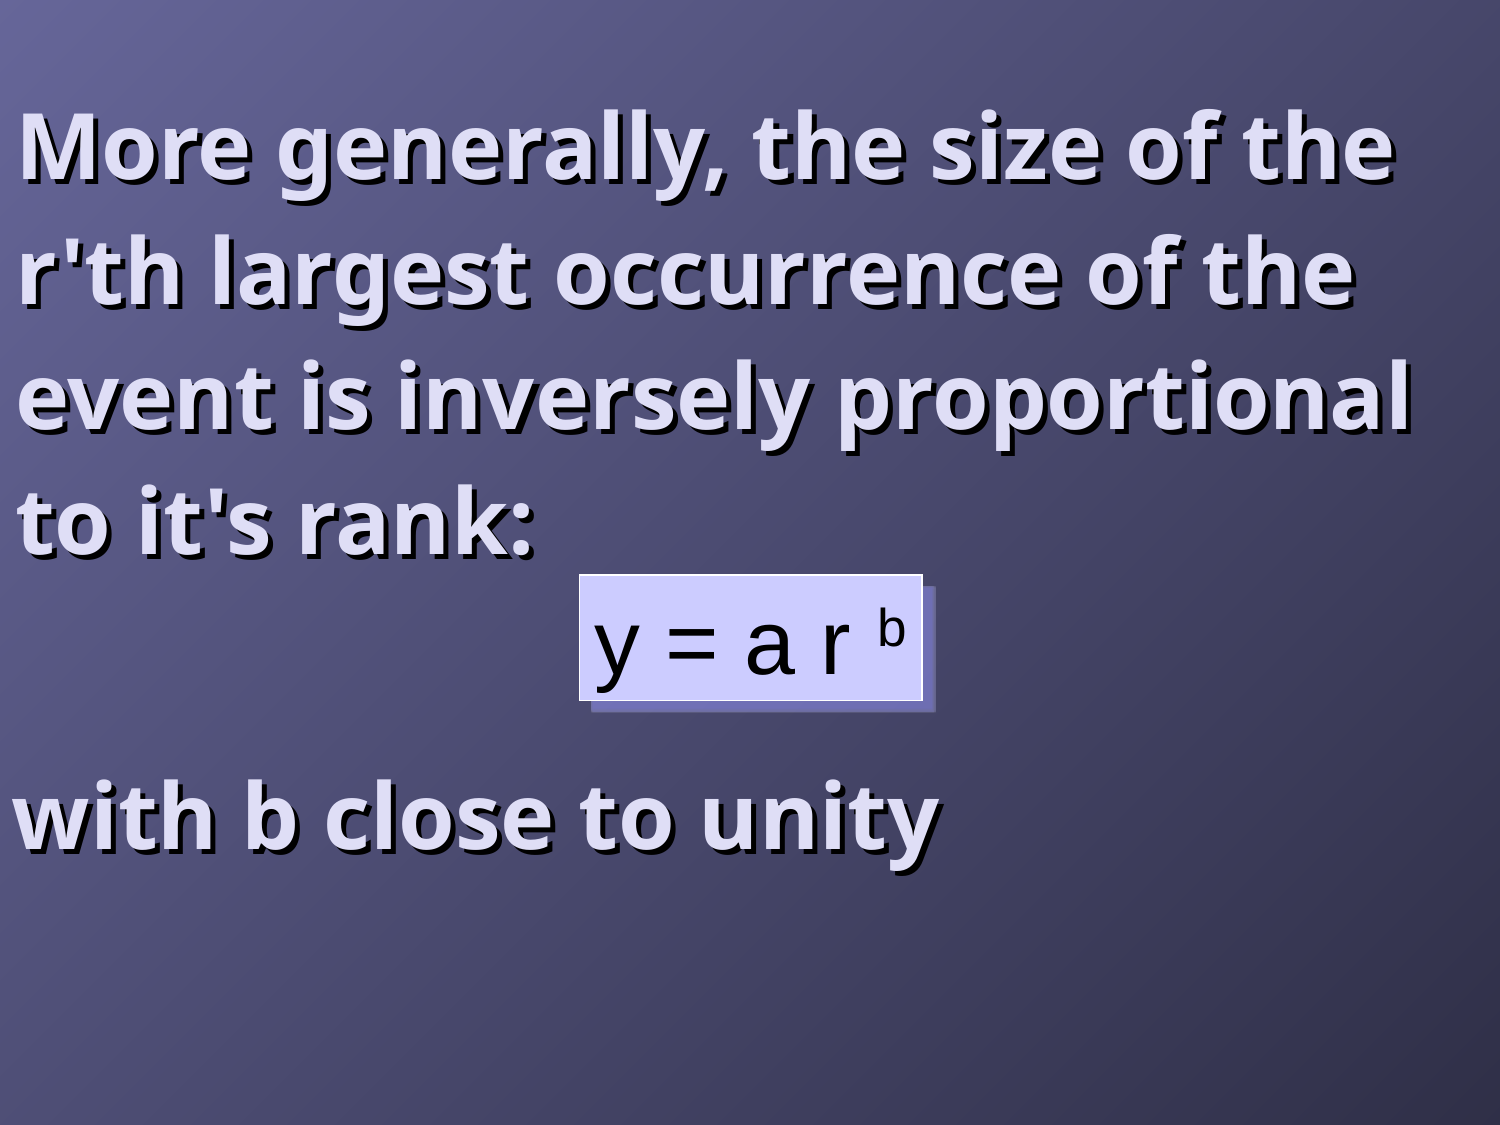

# More generally, the size of the r'th largest occurrence of the event is inversely proportional to it's rank:
y = a r b
with b close to unity